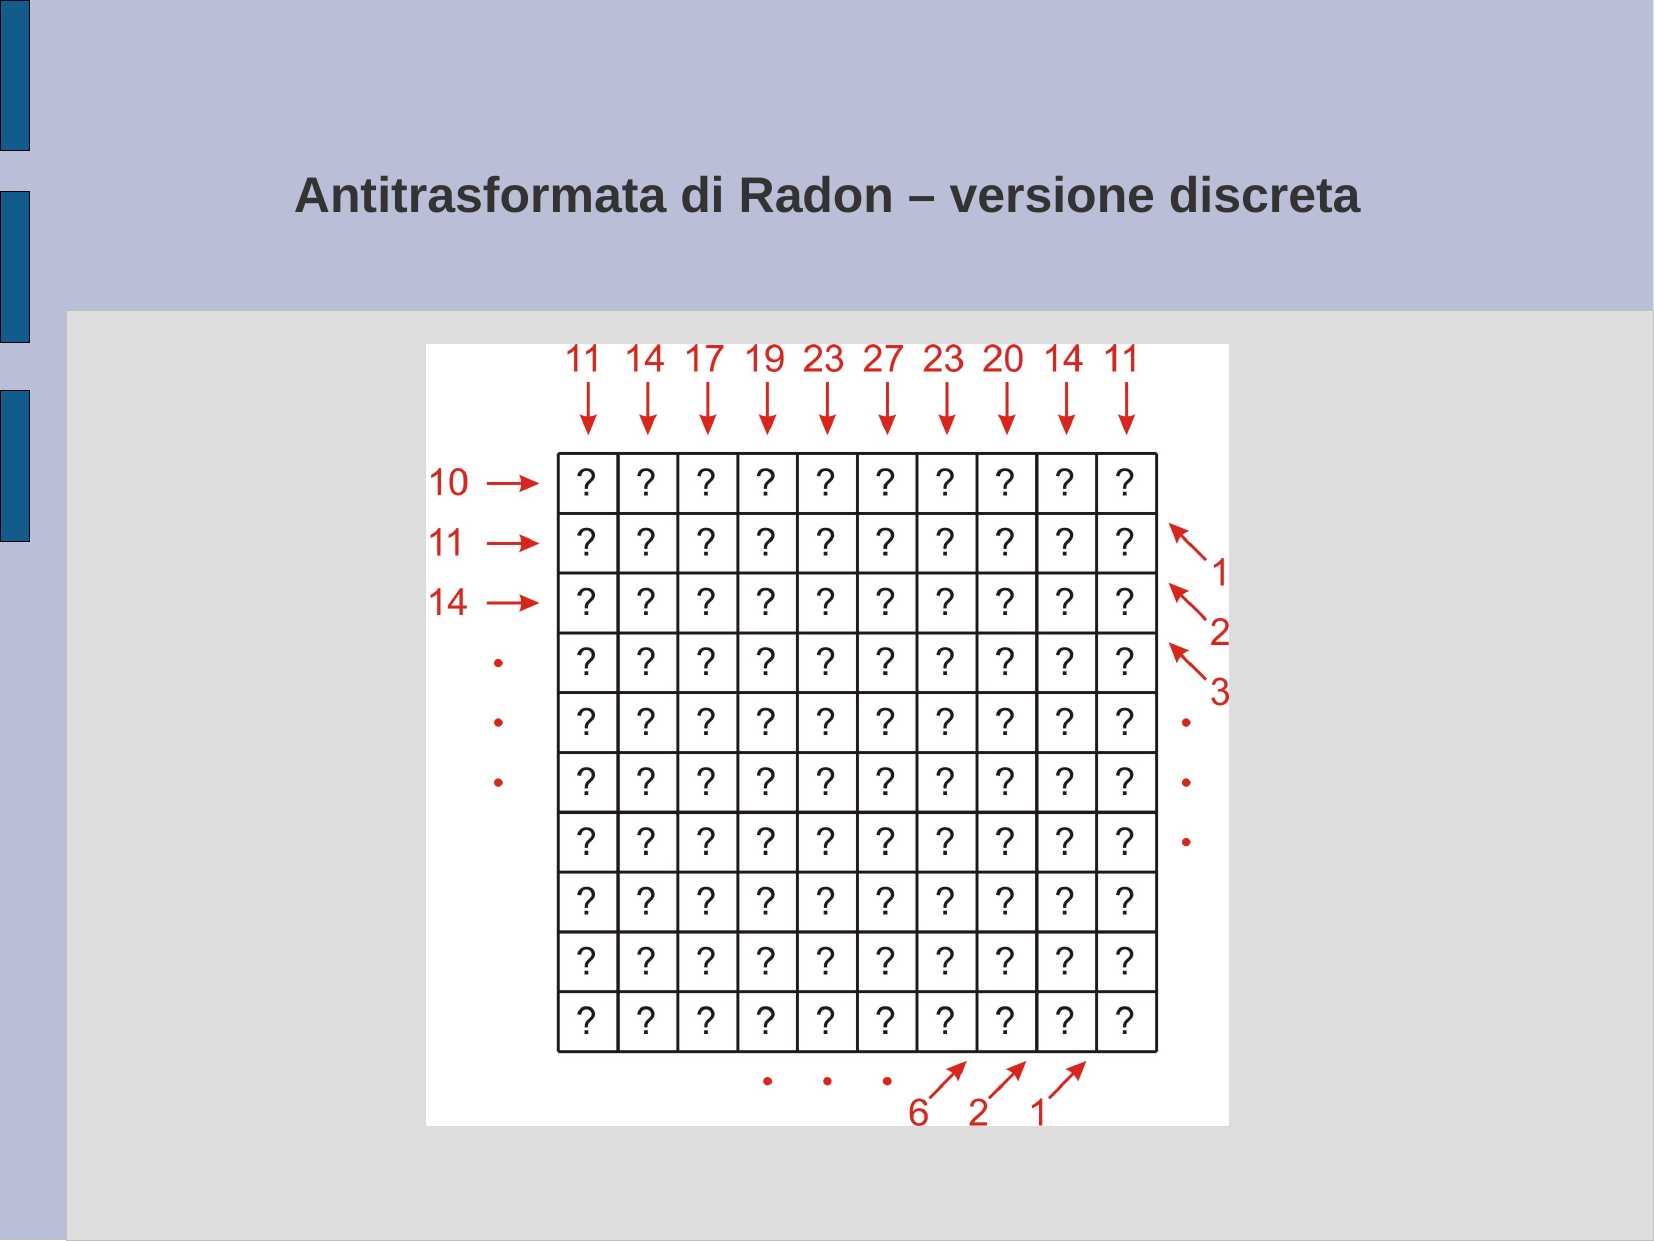

# Antitrasformata di Radon – versione discreta